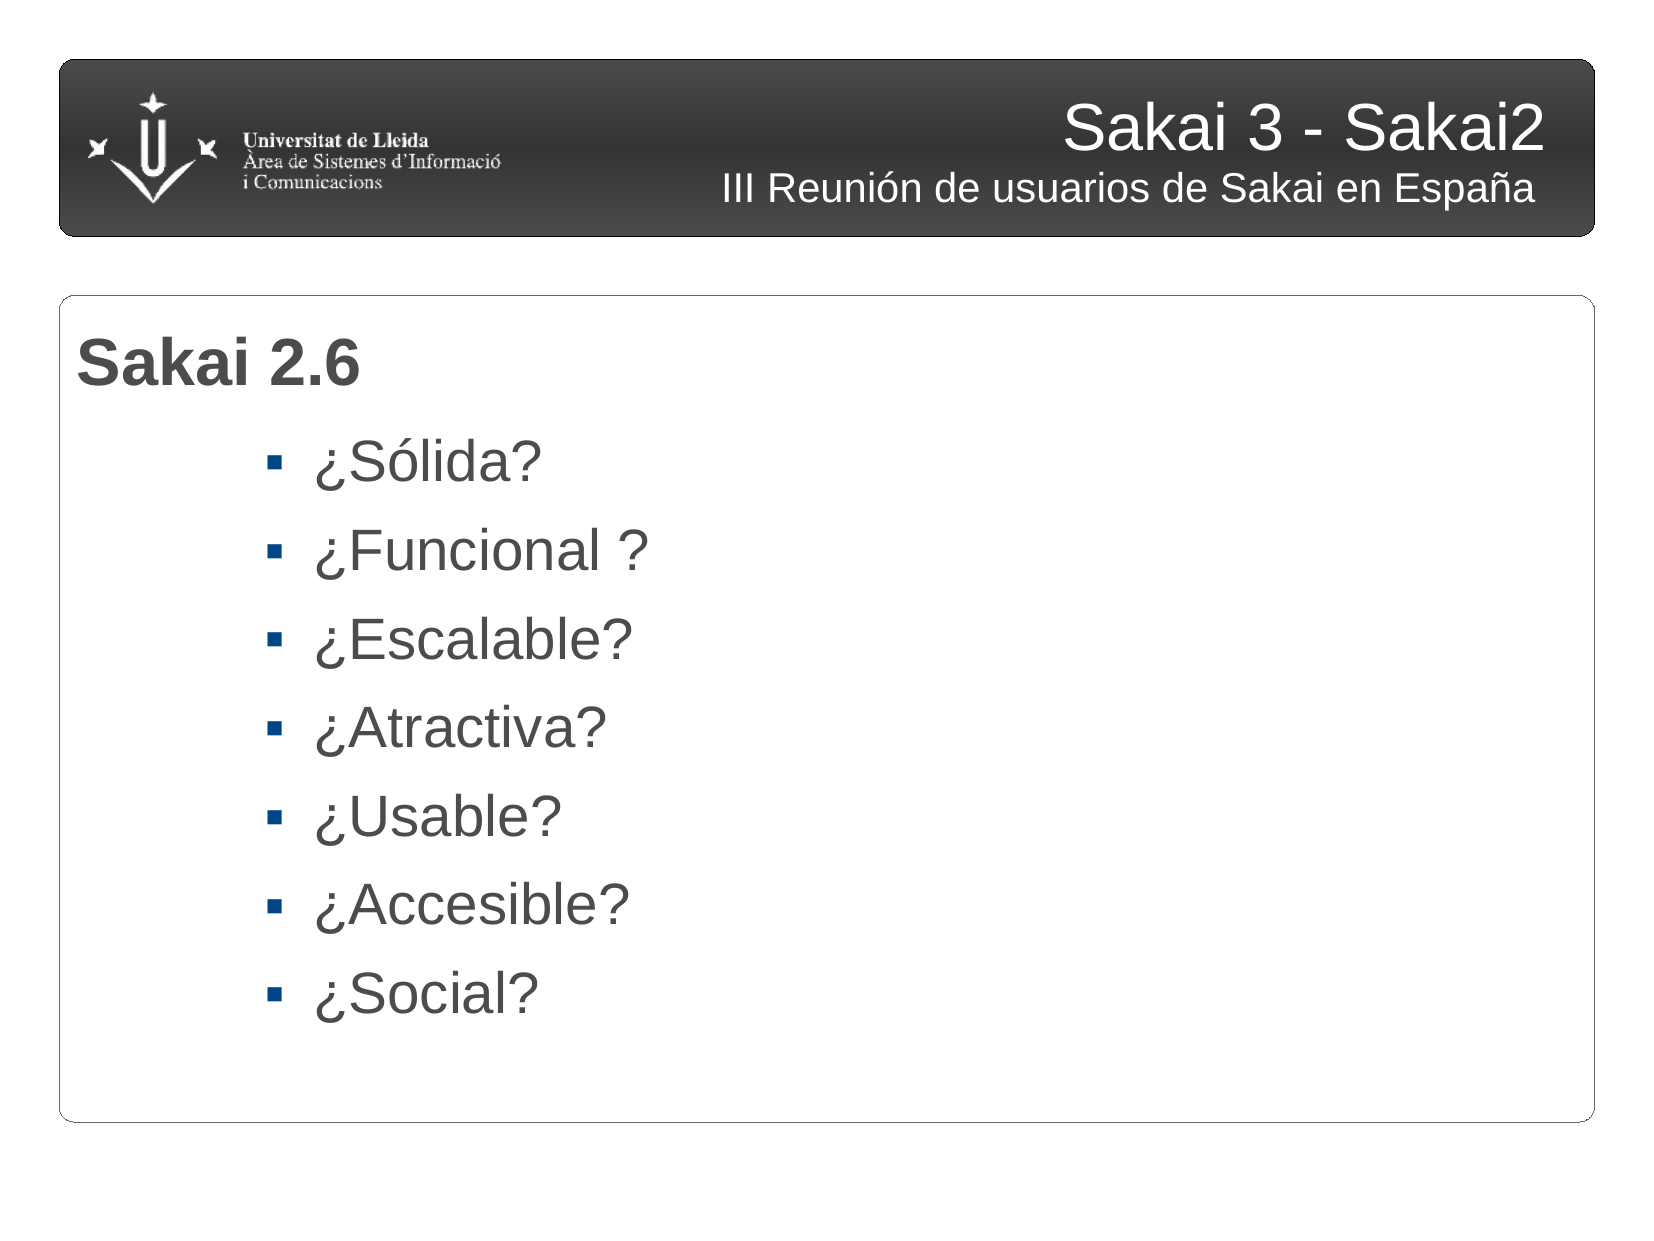

# Sakai 3 - Sakai2 III Reunión de usuarios de Sakai en España
Sakai 2.6
¿Sólida?
¿Funcional ?
¿Escalable?
¿Atractiva?
¿Usable?
¿Accesible?
¿Social?